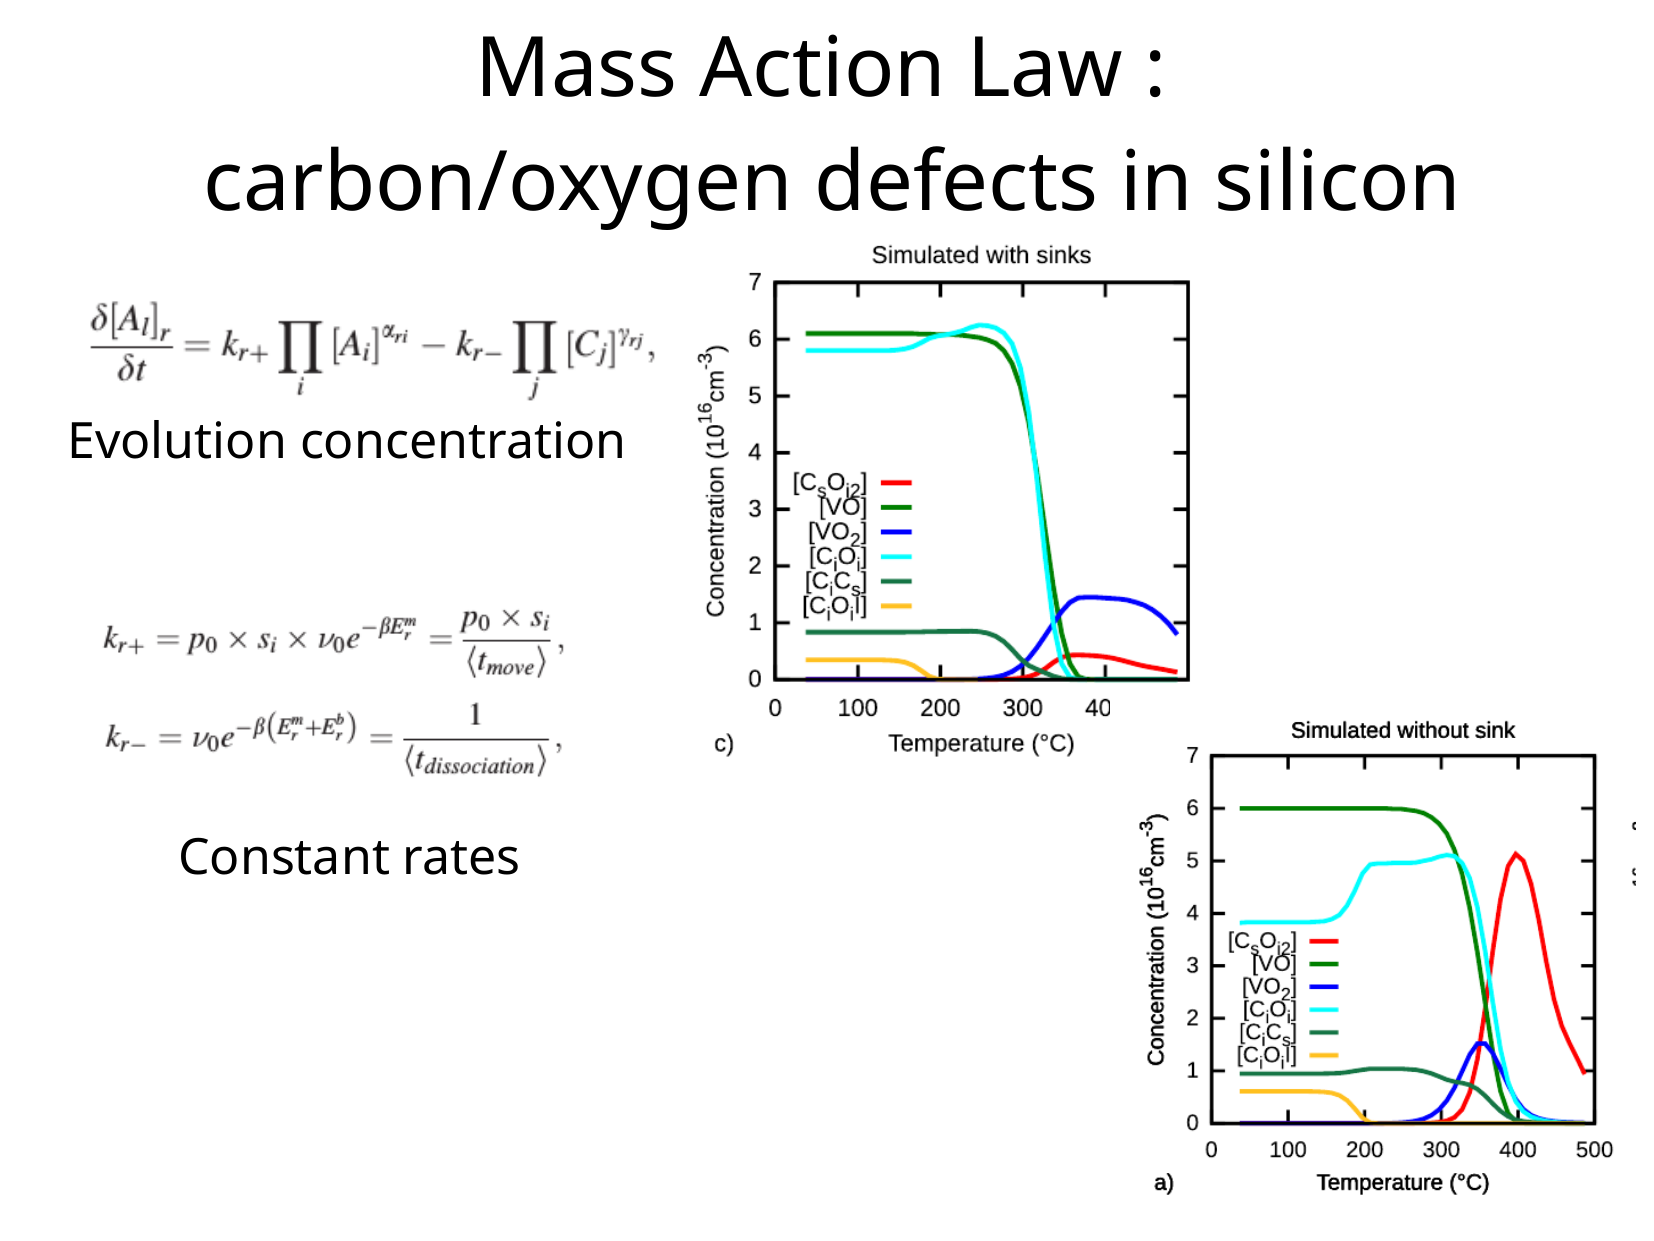

# Mass Action Law : carbon/oxygen defects in silicon
Evolution concentration
Constant rates